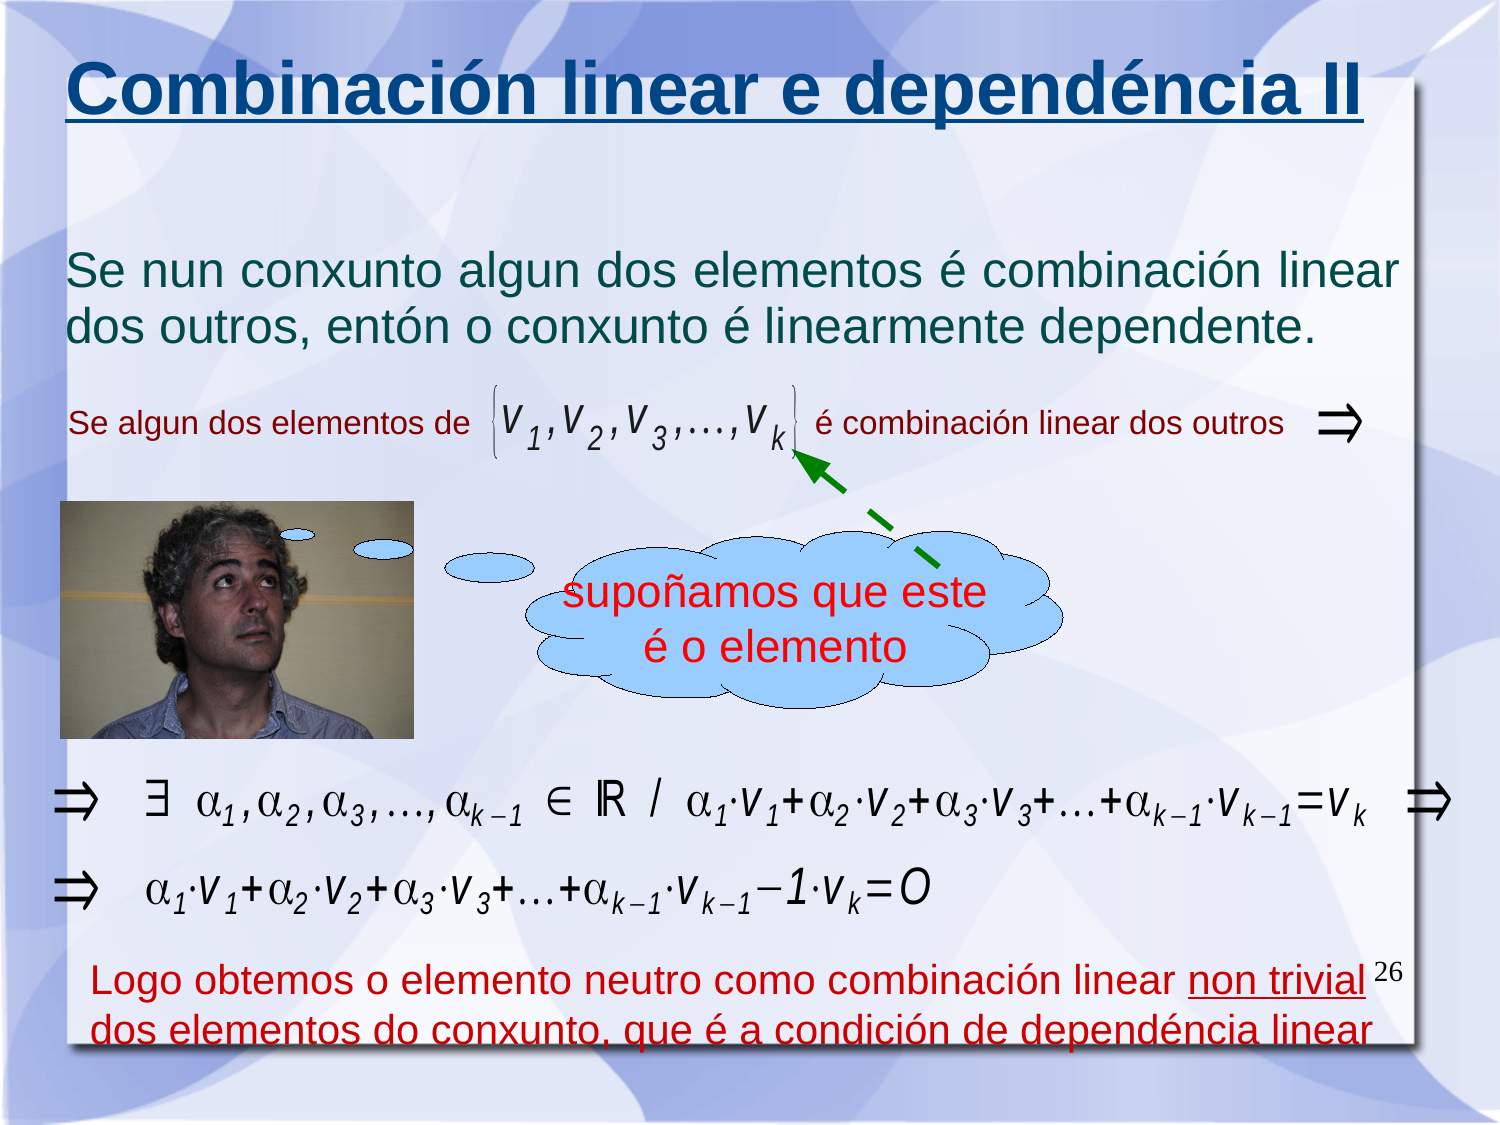

# Combinación linear e dependéncia II
Se nun conxunto algun dos elementos é combinación linear dos outros, entón o conxunto é linearmente dependente.
Se algun dos elementos de
é combinación linear dos outros
supoñamos que este
é o elemento
Logo obtemos o elemento neutro como combinación linear non trivial dos elementos do conxunto, que é a condición de dependéncia linear
26